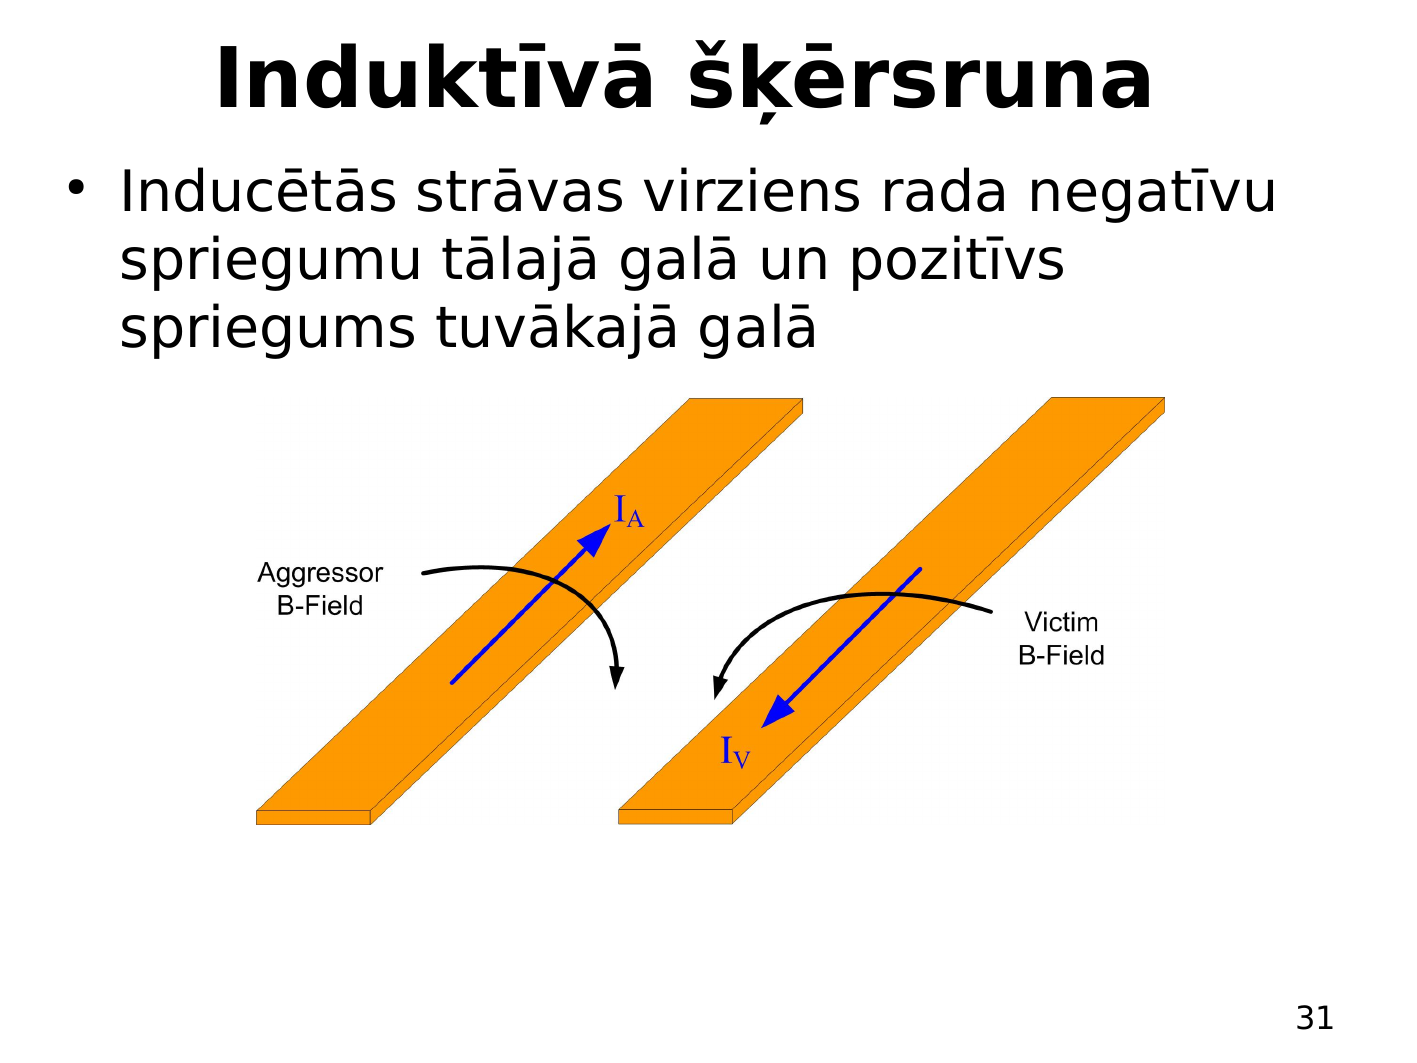

# Induktīvā šķērsruna
Inducētās strāvas virziens rada negatīvu spriegumu tālajā galā un pozitīvs spriegums tuvākajā galā